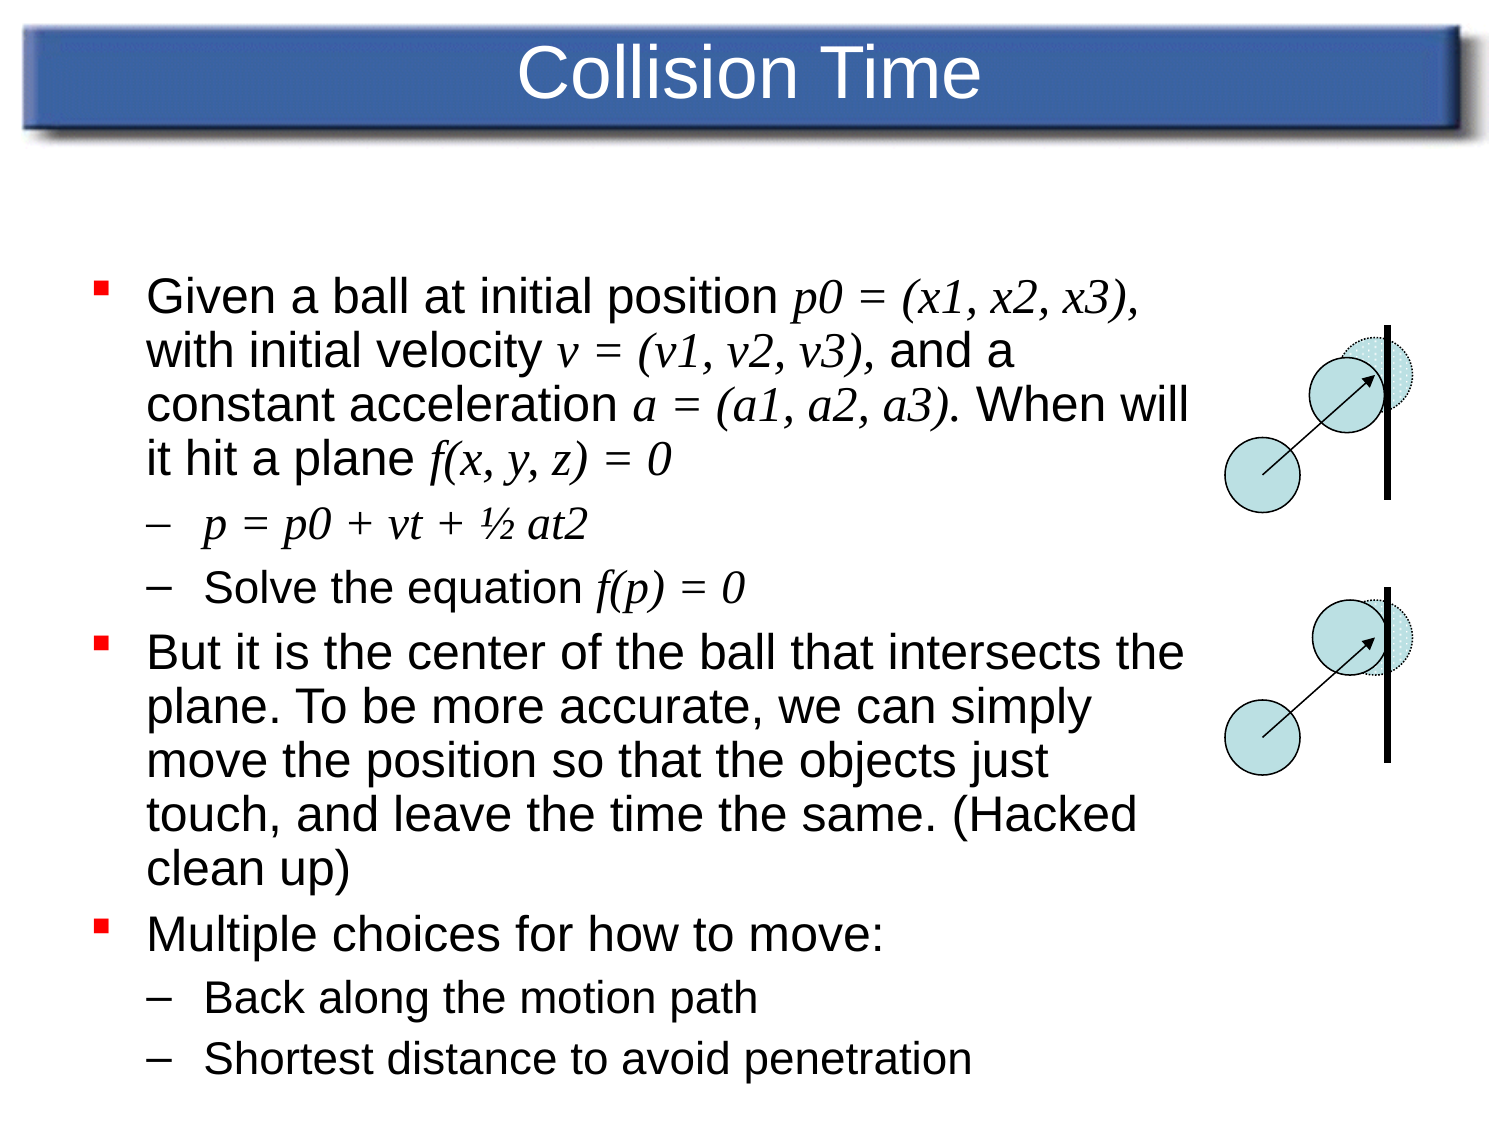

# Collision Time
Given a ball at initial position p0 = (x1, x2, x3), with initial velocity v = (v1, v2, v3), and a constant acceleration a = (a1, a2, a3). When will it hit a plane f(x, y, z) = 0
p = p0 + vt + ½ at2
Solve the equation f(p) = 0
But it is the center of the ball that intersects the plane. To be more accurate, we can simply move the position so that the objects just touch, and leave the time the same. (Hacked clean up)
Multiple choices for how to move:
Back along the motion path
Shortest distance to avoid penetration